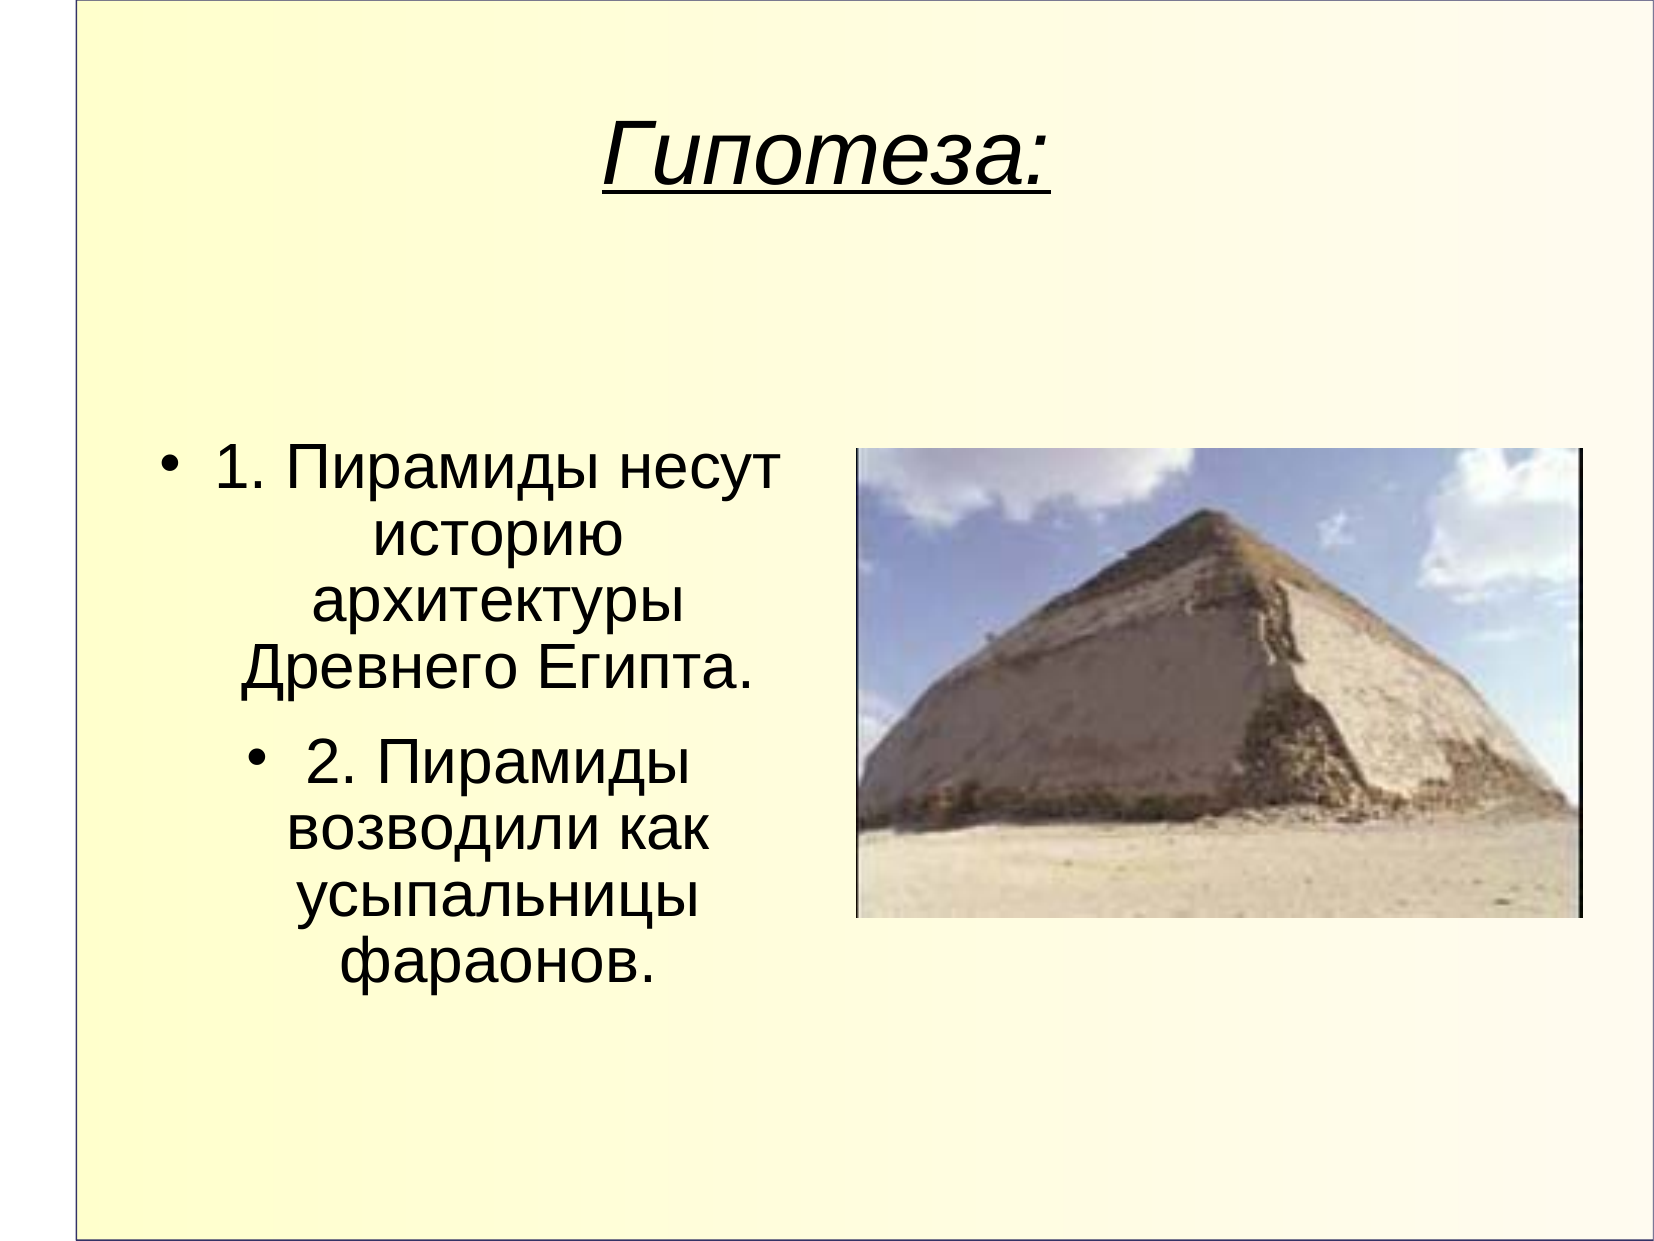

# Гипотеза:
1. Пирамиды несут историю архитектуры Древнего Египта.
2. Пирамиды возводили как усыпальницы фараонов.